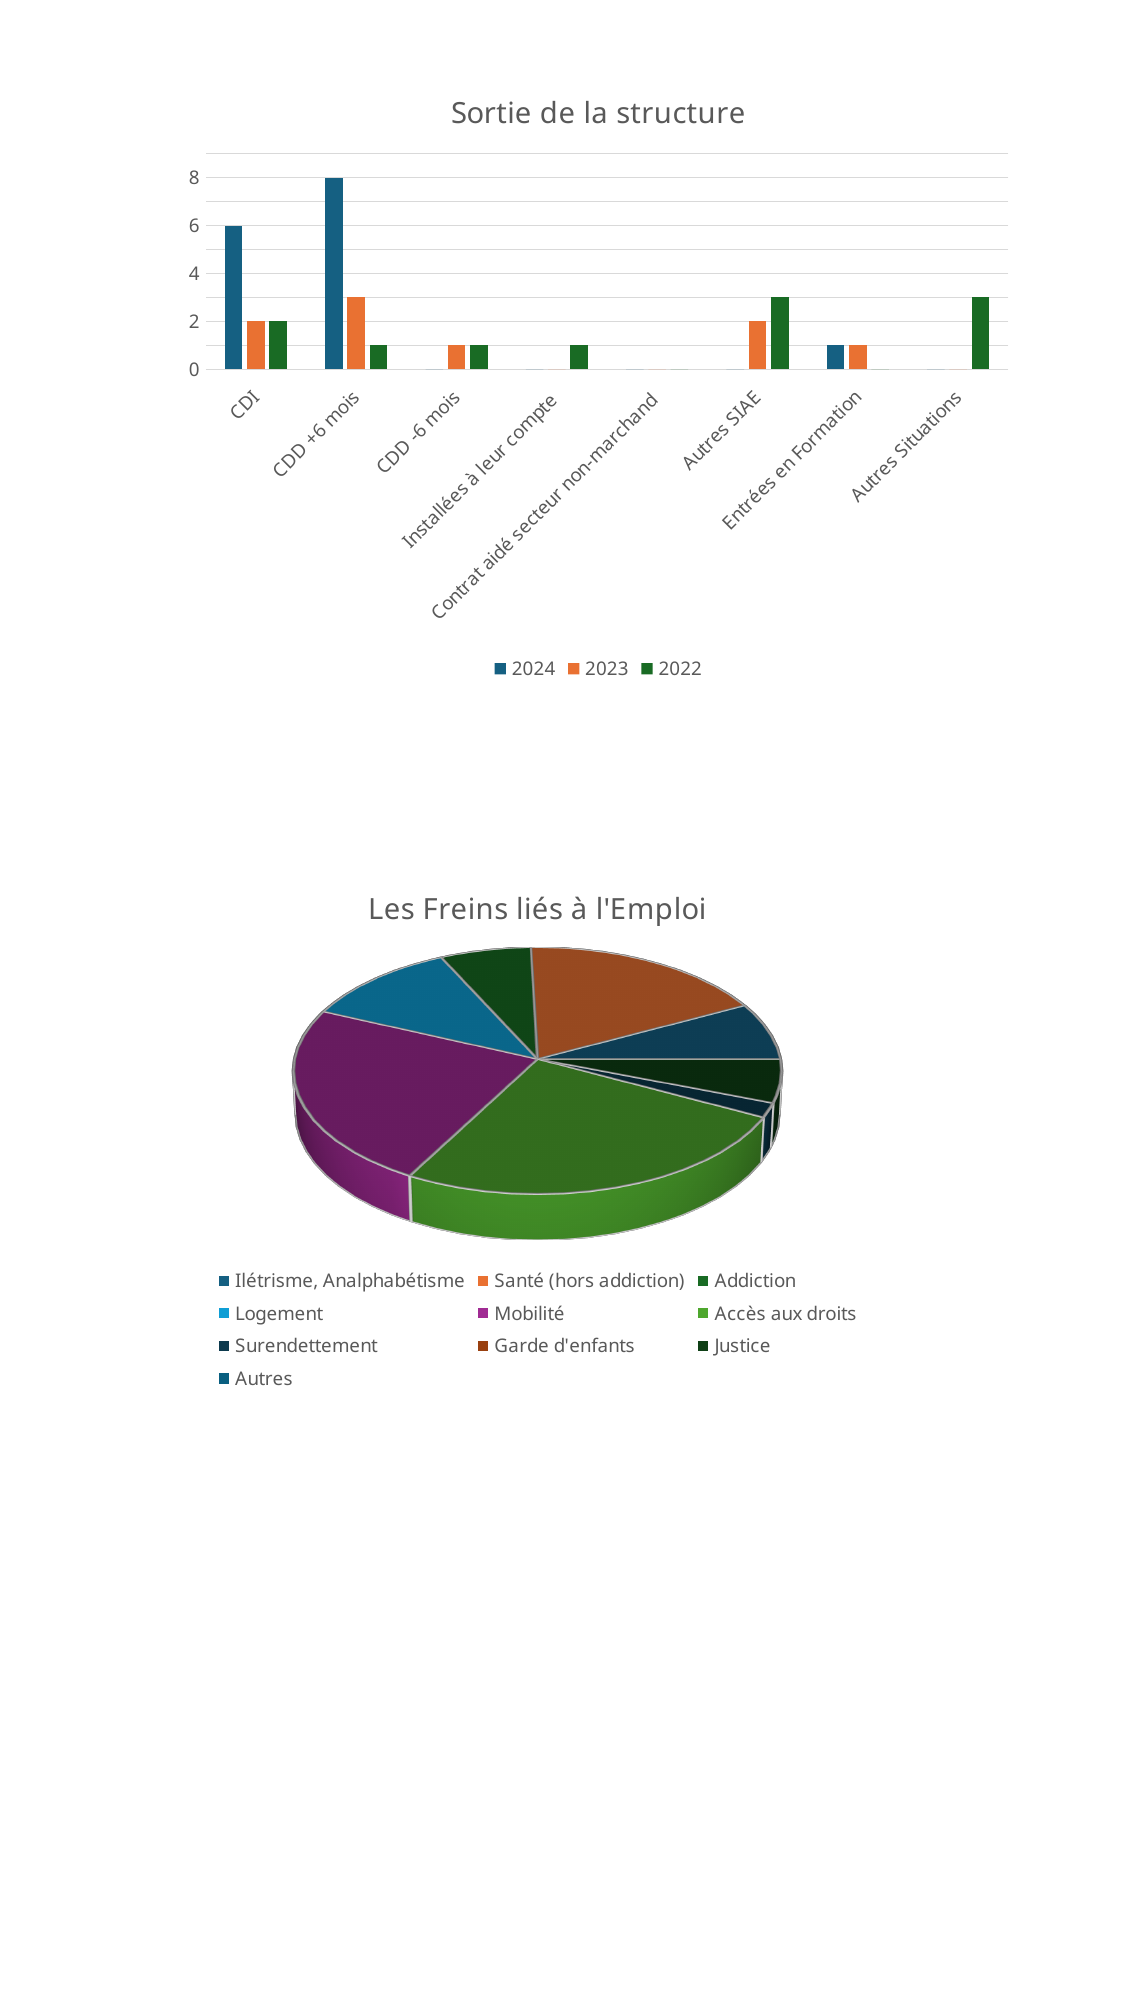

### Chart: Sortie de la structure
| Category | 2024 | 2023 | 2022 |
|---|---|---|---|
| CDI | 6.0 | 2.0 | 2.0 |
| CDD +6 mois | 8.0 | 3.0 | 1.0 |
| CDD -6 mois | 0.0 | 1.0 | 1.0 |
| Installées à leur compte | 0.0 | 0.0 | 1.0 |
| Contrat aidé secteur non-marchand | 0.0 | 0.0 | 0.0 |
| Autres SIAE | 0.0 | 2.0 | 3.0 |
| Entrées en Formation | 1.0 | 1.0 | 0.0 |
| Autres Situations | 0.0 | 0.0 | 3.0 |
[unsupported chart]